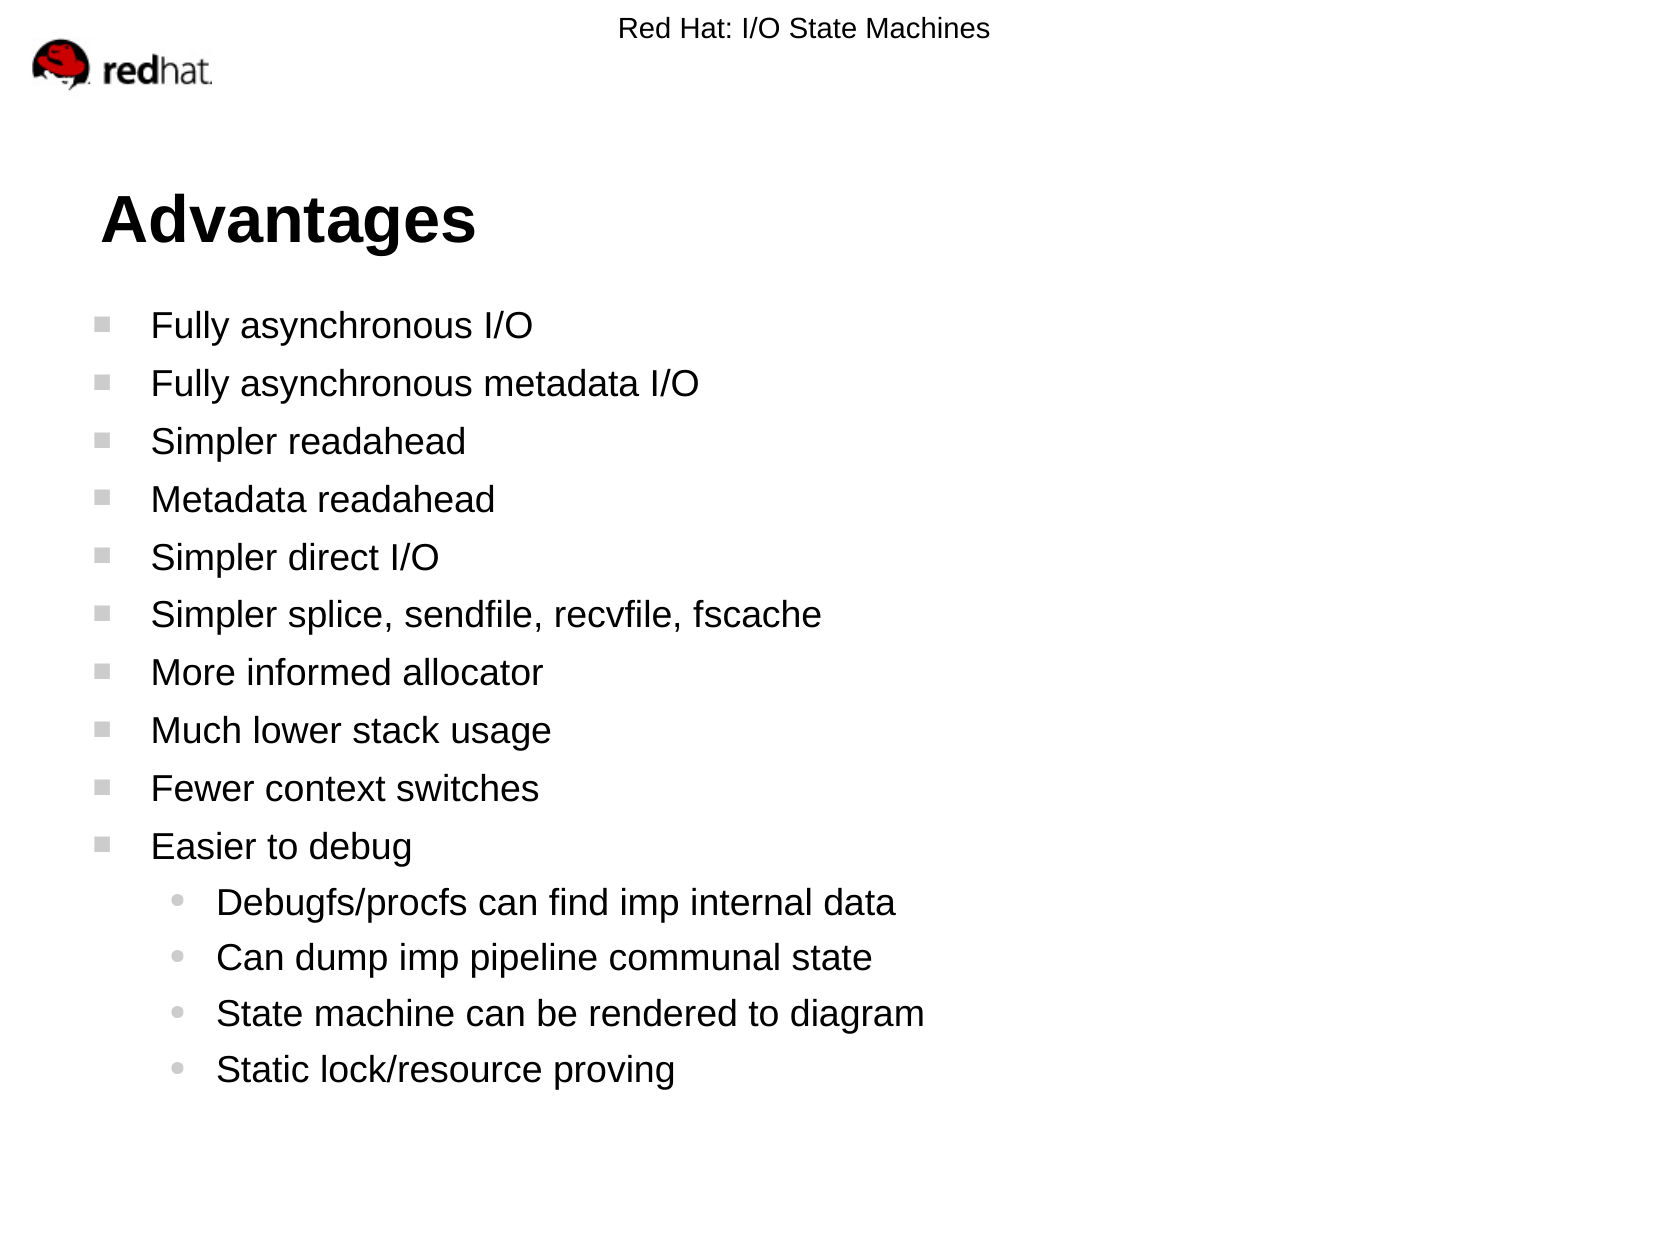

# Advantages
Fully asynchronous I/O
Fully asynchronous metadata I/O
Simpler readahead
Metadata readahead
Simpler direct I/O
Simpler splice, sendfile, recvfile, fscache
More informed allocator
Much lower stack usage
Fewer context switches
Easier to debug
Debugfs/procfs can find imp internal data
Can dump imp pipeline communal state
State machine can be rendered to diagram
Static lock/resource proving